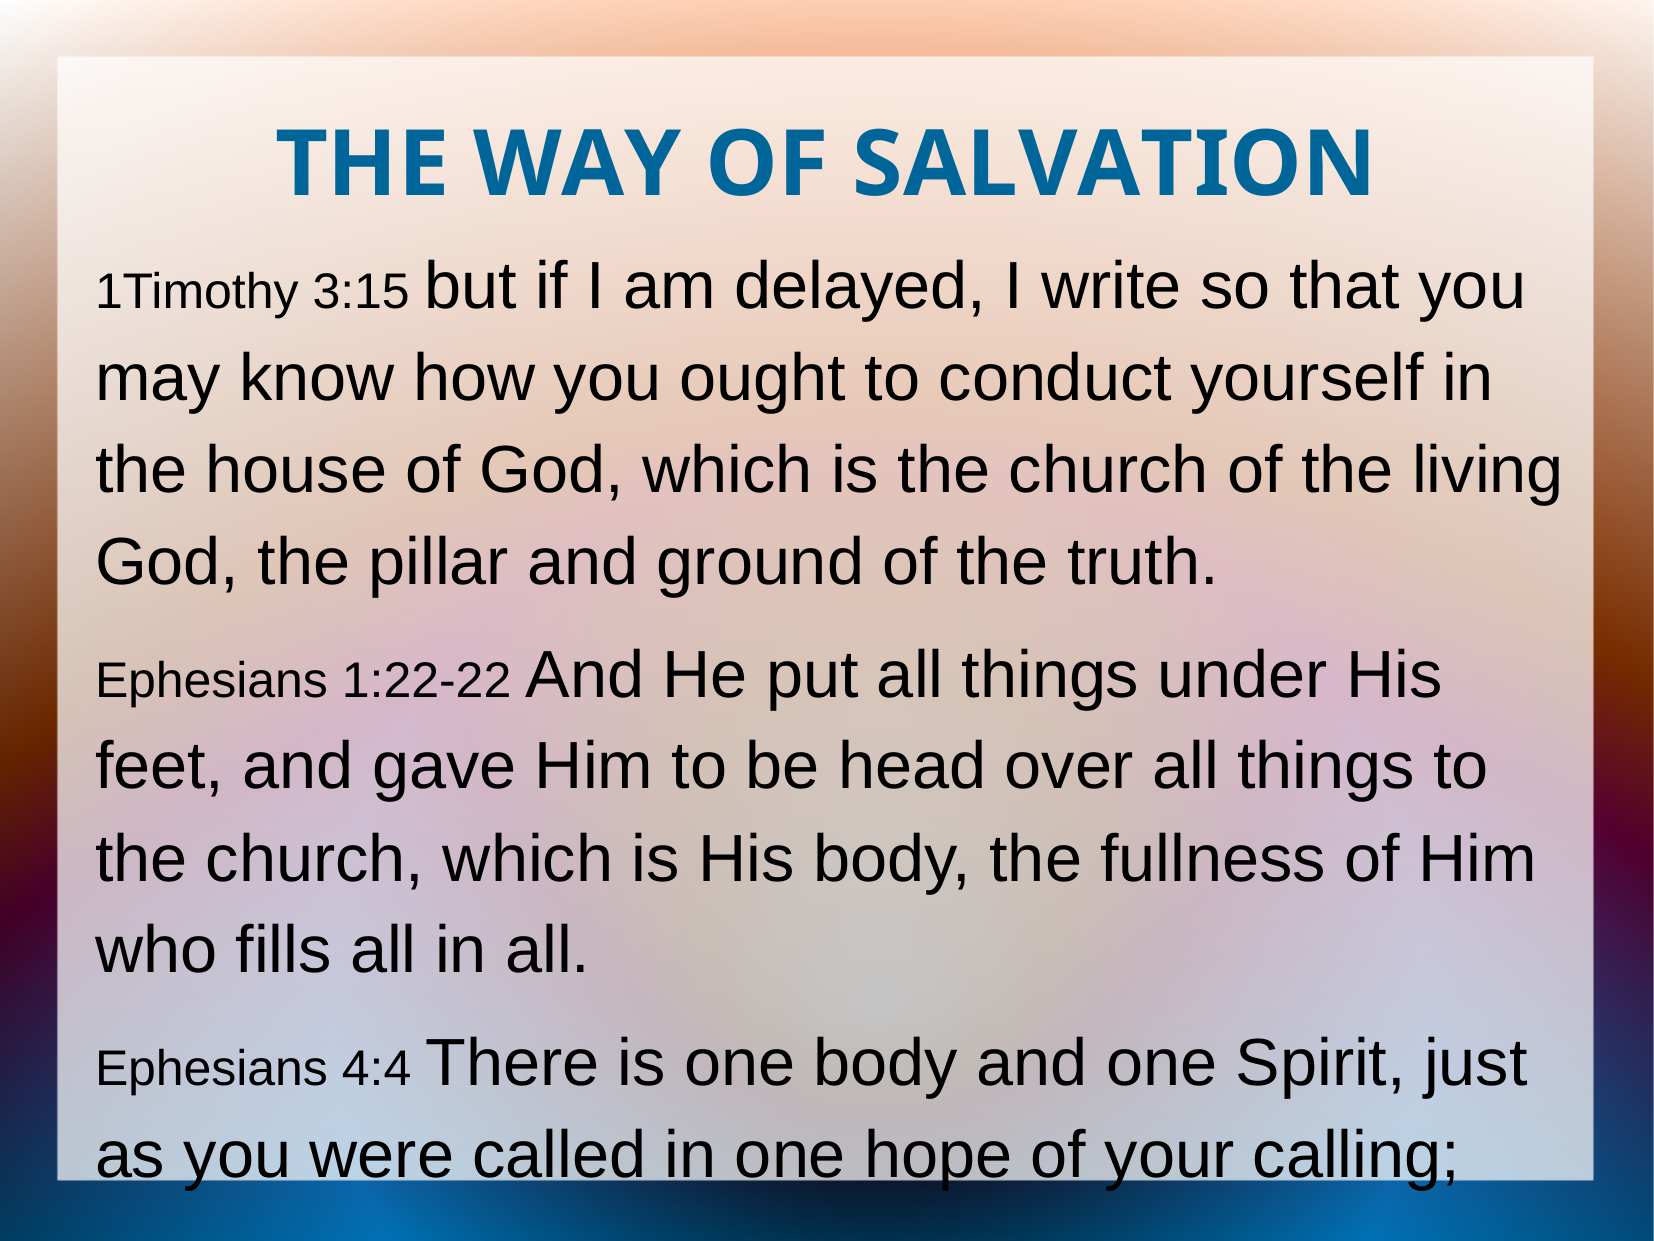

# THE WAY OF SALVATION
1Timothy 3:15 but if I am delayed, I write so that you may know how you ought to conduct yourself in the house of God, which is the church of the living God, the pillar and ground of the truth.
Ephesians 1:22-22 And He put all things under His feet, and gave Him to be head over all things to the church, which is His body, the fullness of Him who fills all in all.
Ephesians 4:4 There is one body and one Spirit, just as you were called in one hope of your calling;
.